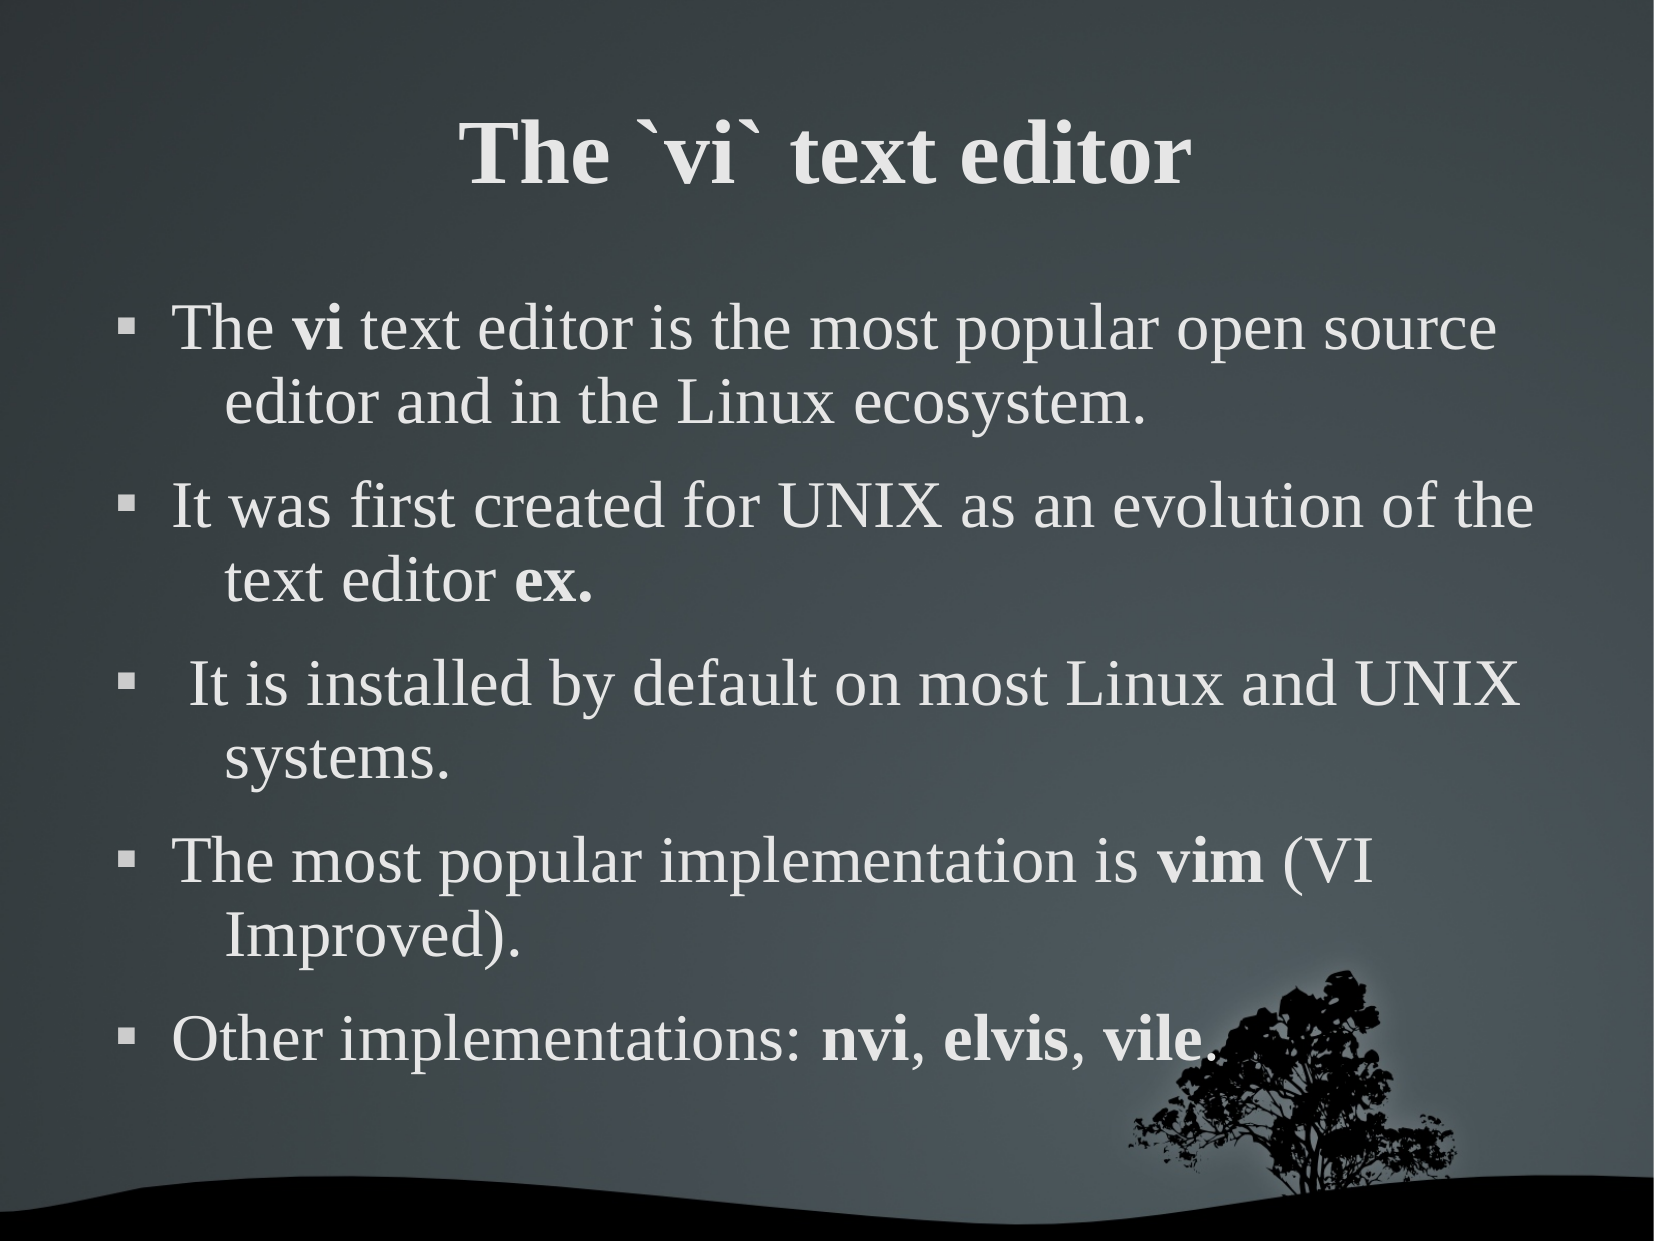

# The `vi` text editor
The vi text editor is the most popular open source editor and in the Linux ecosystem.
It was first created for UNIX as an evolution of the text editor ex.
 It is installed by default on most Linux and UNIX systems.
The most popular implementation is vim (VI Improved).
Other implementations: nvi, elvis, vile.